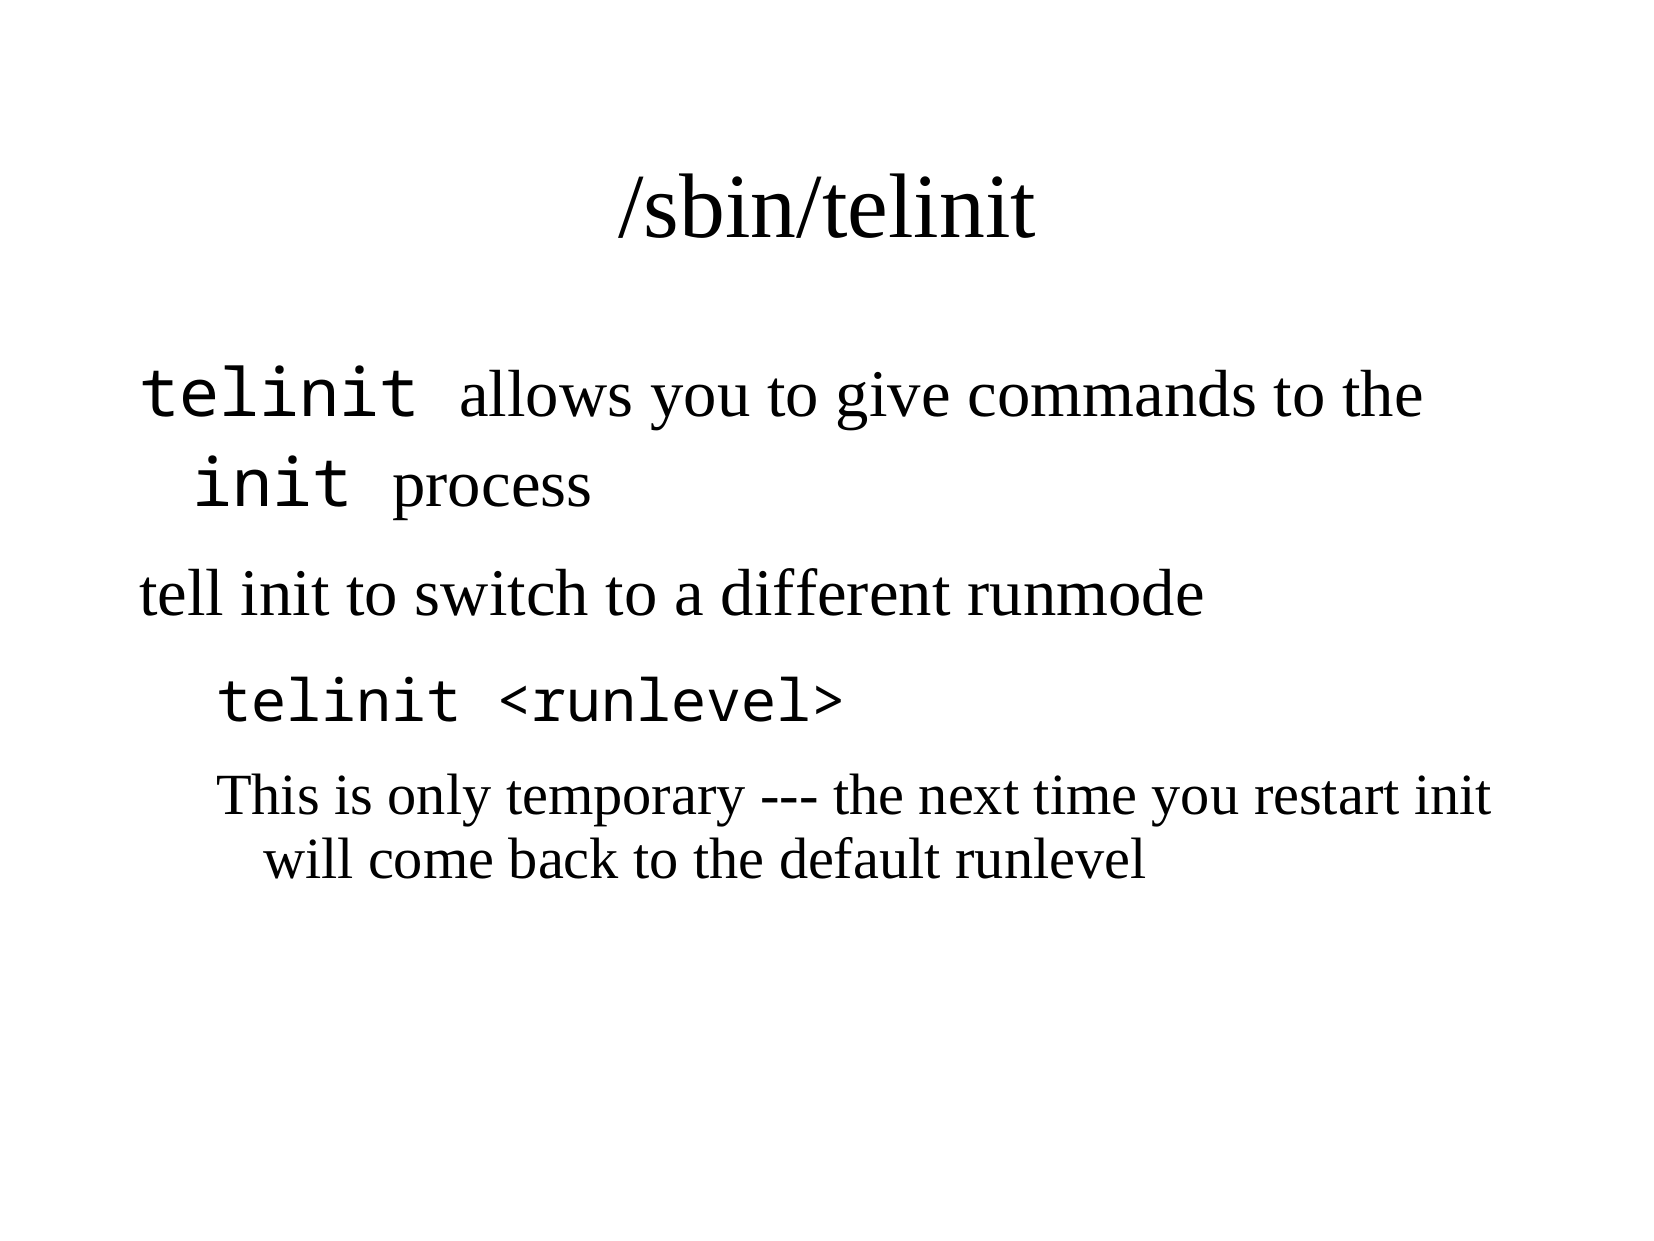

# /sbin/telinit
telinit allows you to give commands to the init process
tell init to switch to a different runmode
telinit <runlevel>
This is only temporary --- the next time you restart init will come back to the default runlevel